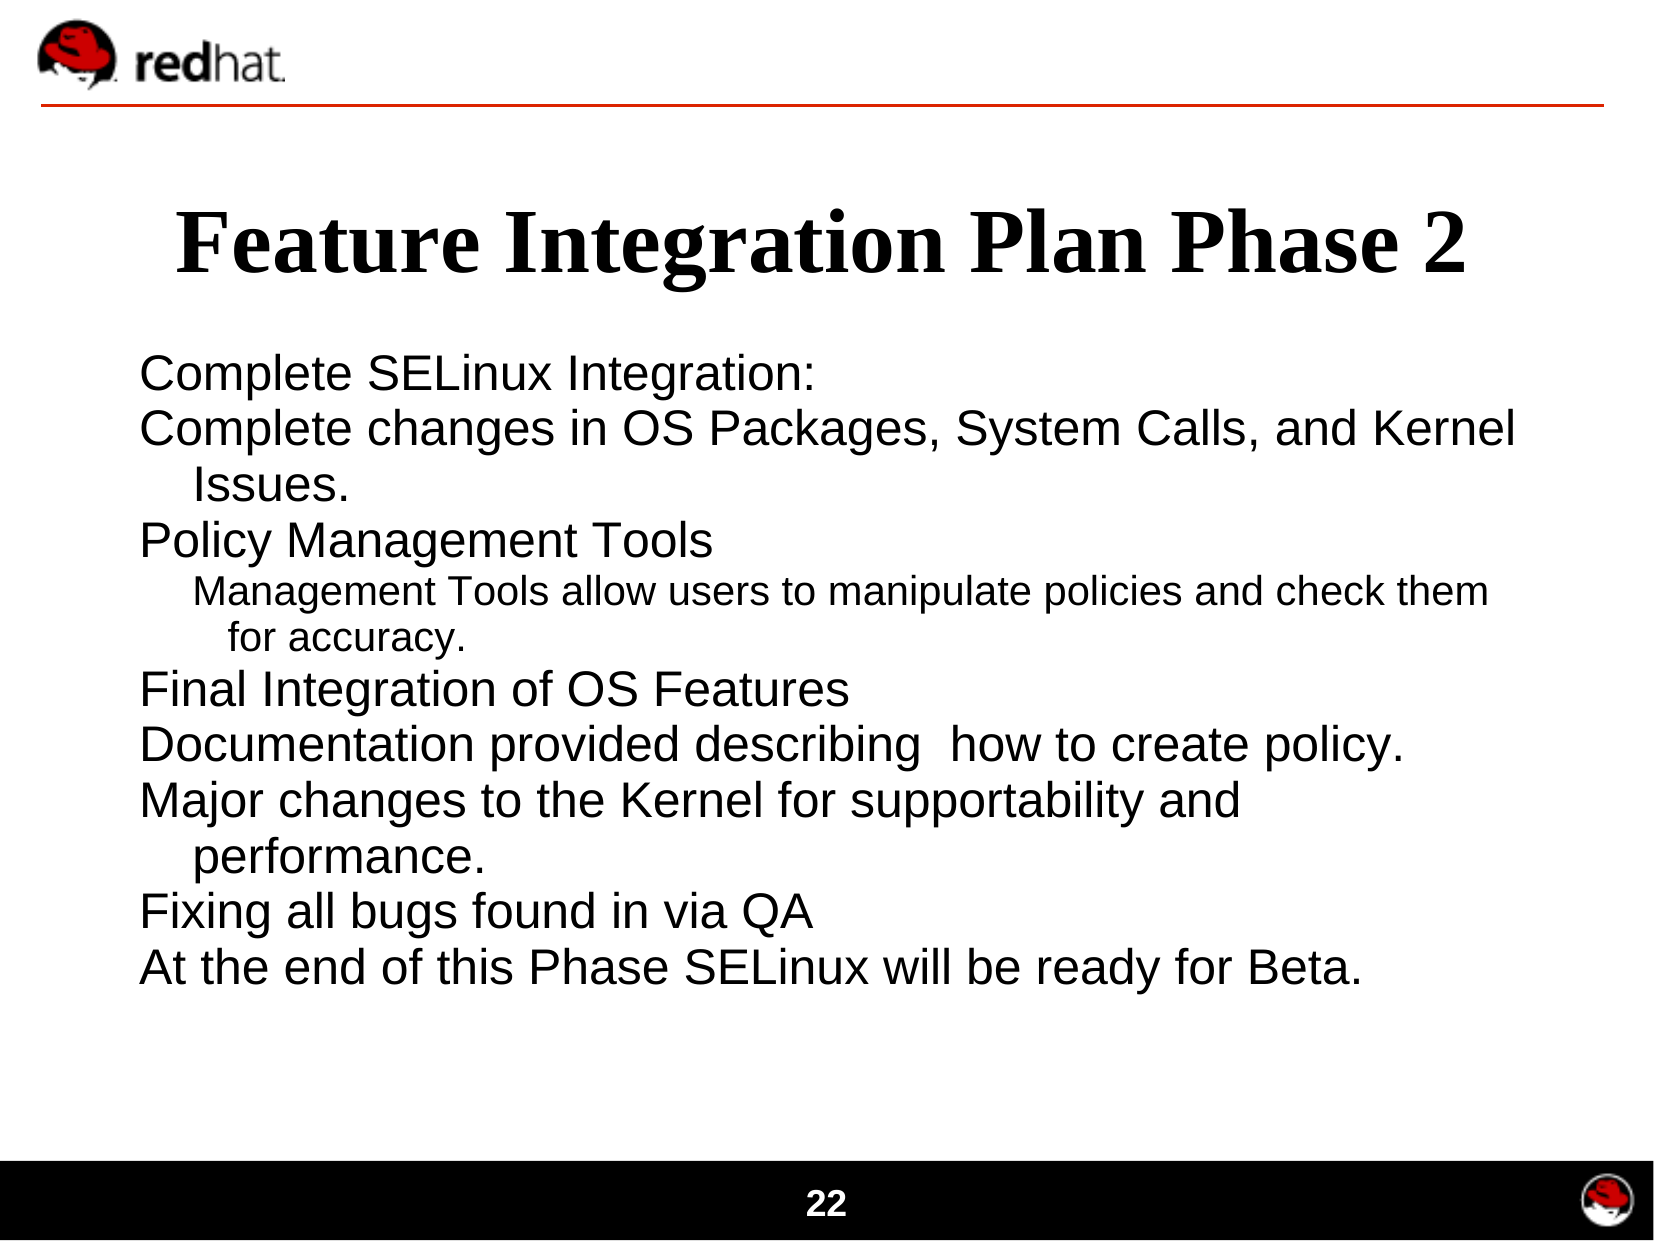

# Feature Integration Plan Phase 2
Complete SELinux Integration:
Complete changes in OS Packages, System Calls, and Kernel Issues.
Policy Management Tools
Management Tools allow users to manipulate policies and check them for accuracy.
Final Integration of OS Features
Documentation provided describing how to create policy.
Major changes to the Kernel for supportability and performance.
Fixing all bugs found in via QA
At the end of this Phase SELinux will be ready for Beta.